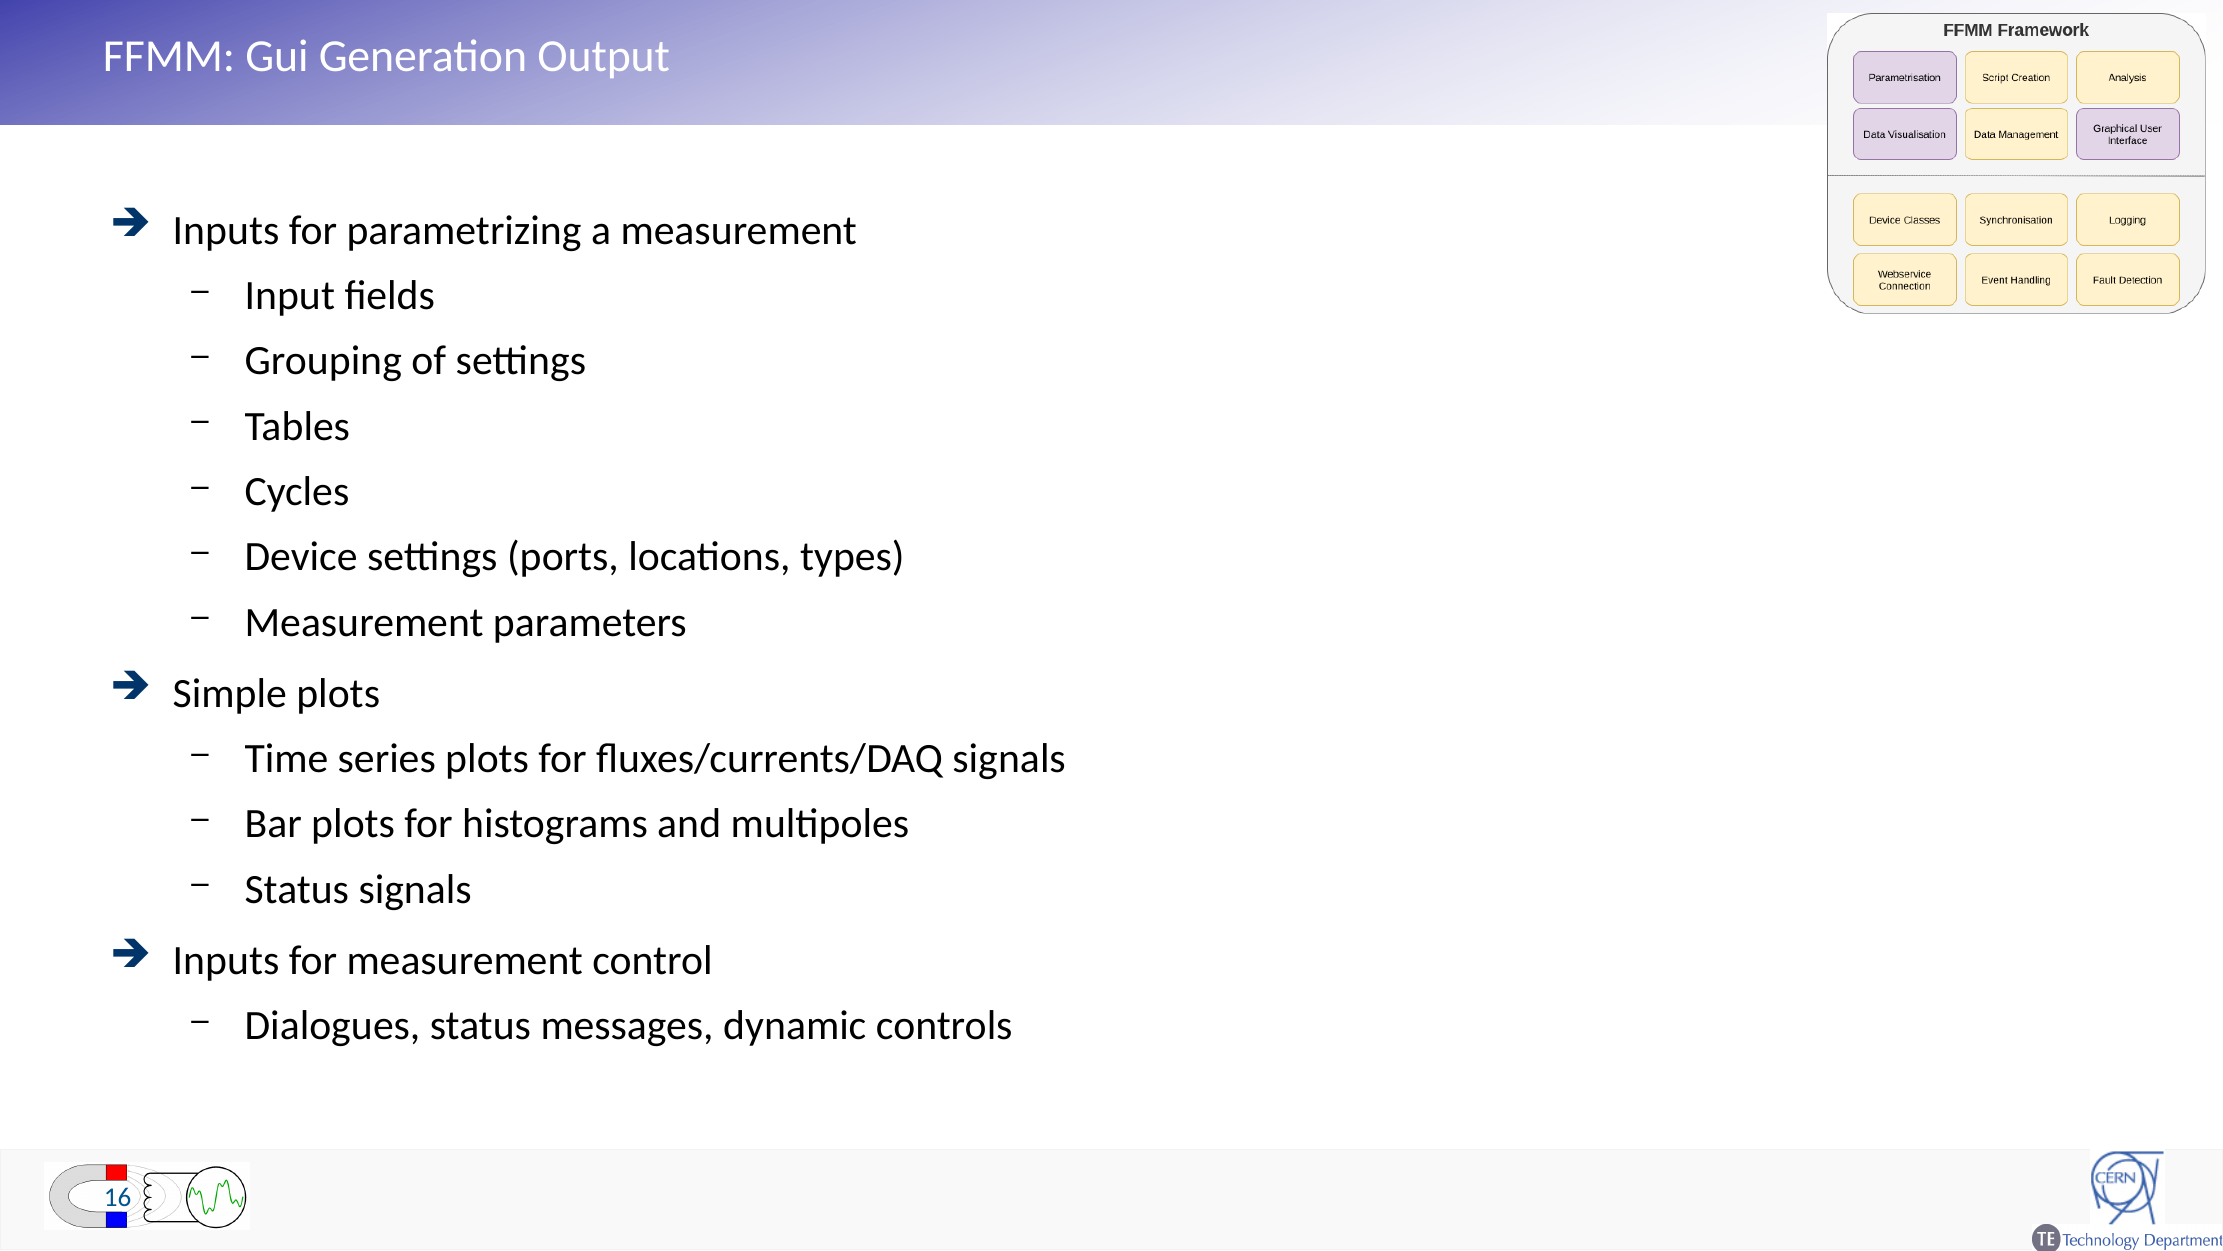

# FFMM: Gui Generation Output
Inputs for parametrizing a measurement
Input fields
Grouping of settings
Tables
Cycles
Device settings (ports, locations, types)
Measurement parameters
Simple plots
Time series plots for fluxes/currents/DAQ signals
Bar plots for histograms and multipoles
Status signals
Inputs for measurement control
Dialogues, status messages, dynamic controls